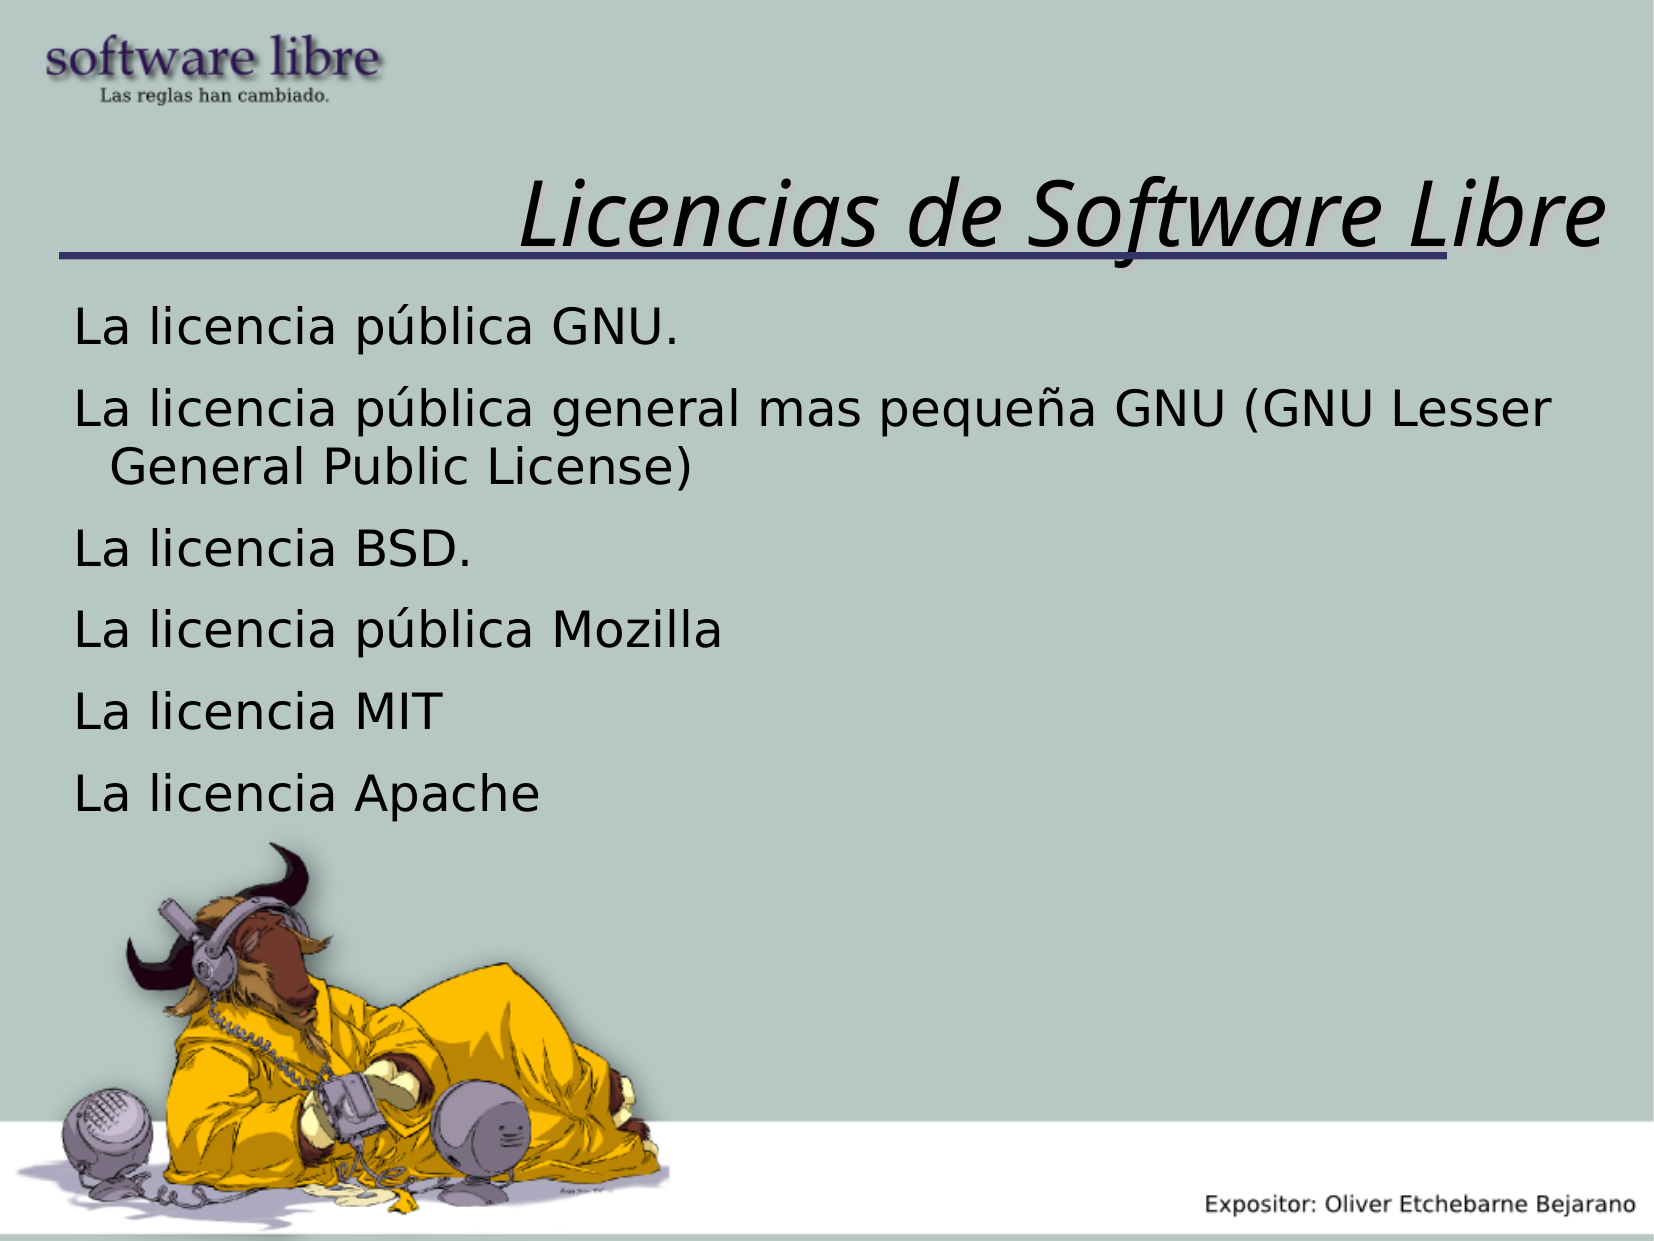

Licencias de Software Libre
La licencia pública GNU.
La licencia pública general mas pequeña GNU (GNU Lesser General Public License)
La licencia BSD.
La licencia pública Mozilla
La licencia MIT
La licencia Apache